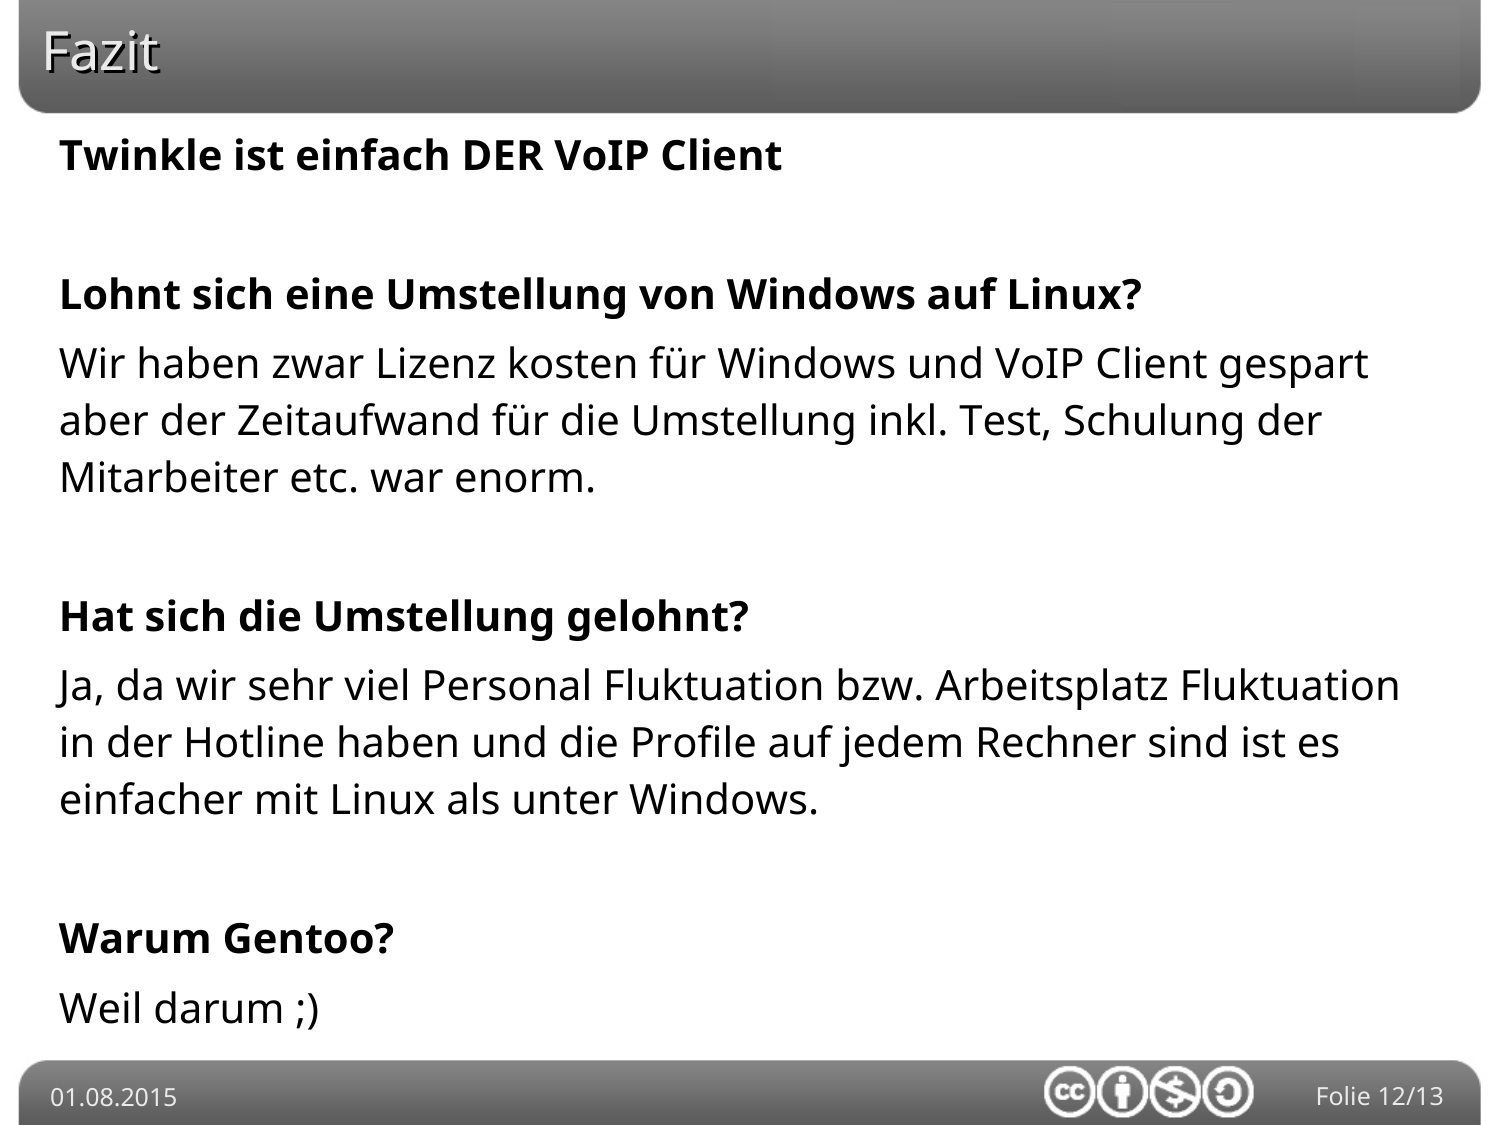

# Fazit
Twinkle ist einfach DER VoIP Client
Lohnt sich eine Umstellung von Windows auf Linux?
Wir haben zwar Lizenz kosten für Windows und VoIP Client gespart aber der Zeitaufwand für die Umstellung inkl. Test, Schulung der Mitarbeiter etc. war enorm.
Hat sich die Umstellung gelohnt?
Ja, da wir sehr viel Personal Fluktuation bzw. Arbeitsplatz Fluktuation in der Hotline haben und die Profile auf jedem Rechner sind ist es einfacher mit Linux als unter Windows.
Warum Gentoo?
Weil darum ;)
12